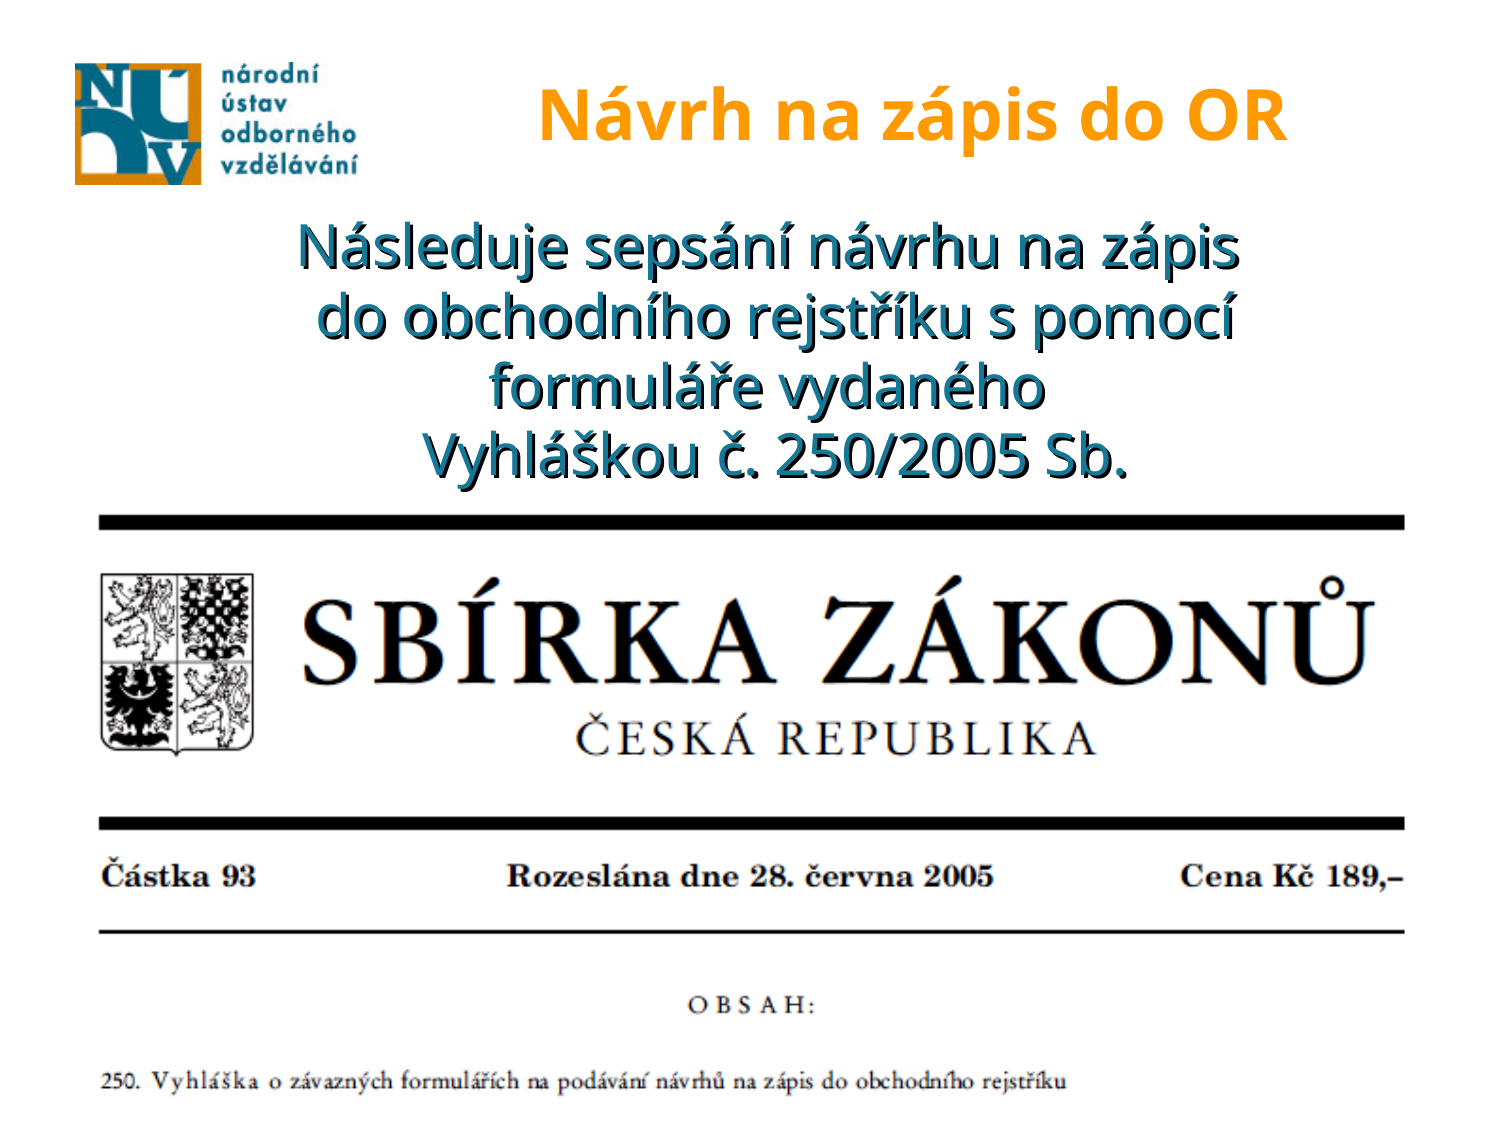

# Návrh na zápis do OR
Následuje sepsání návrhu na zápis
do obchodního rejstříku s pomocí formuláře vydaného
Vyhláškou č. 250/2005 Sb.